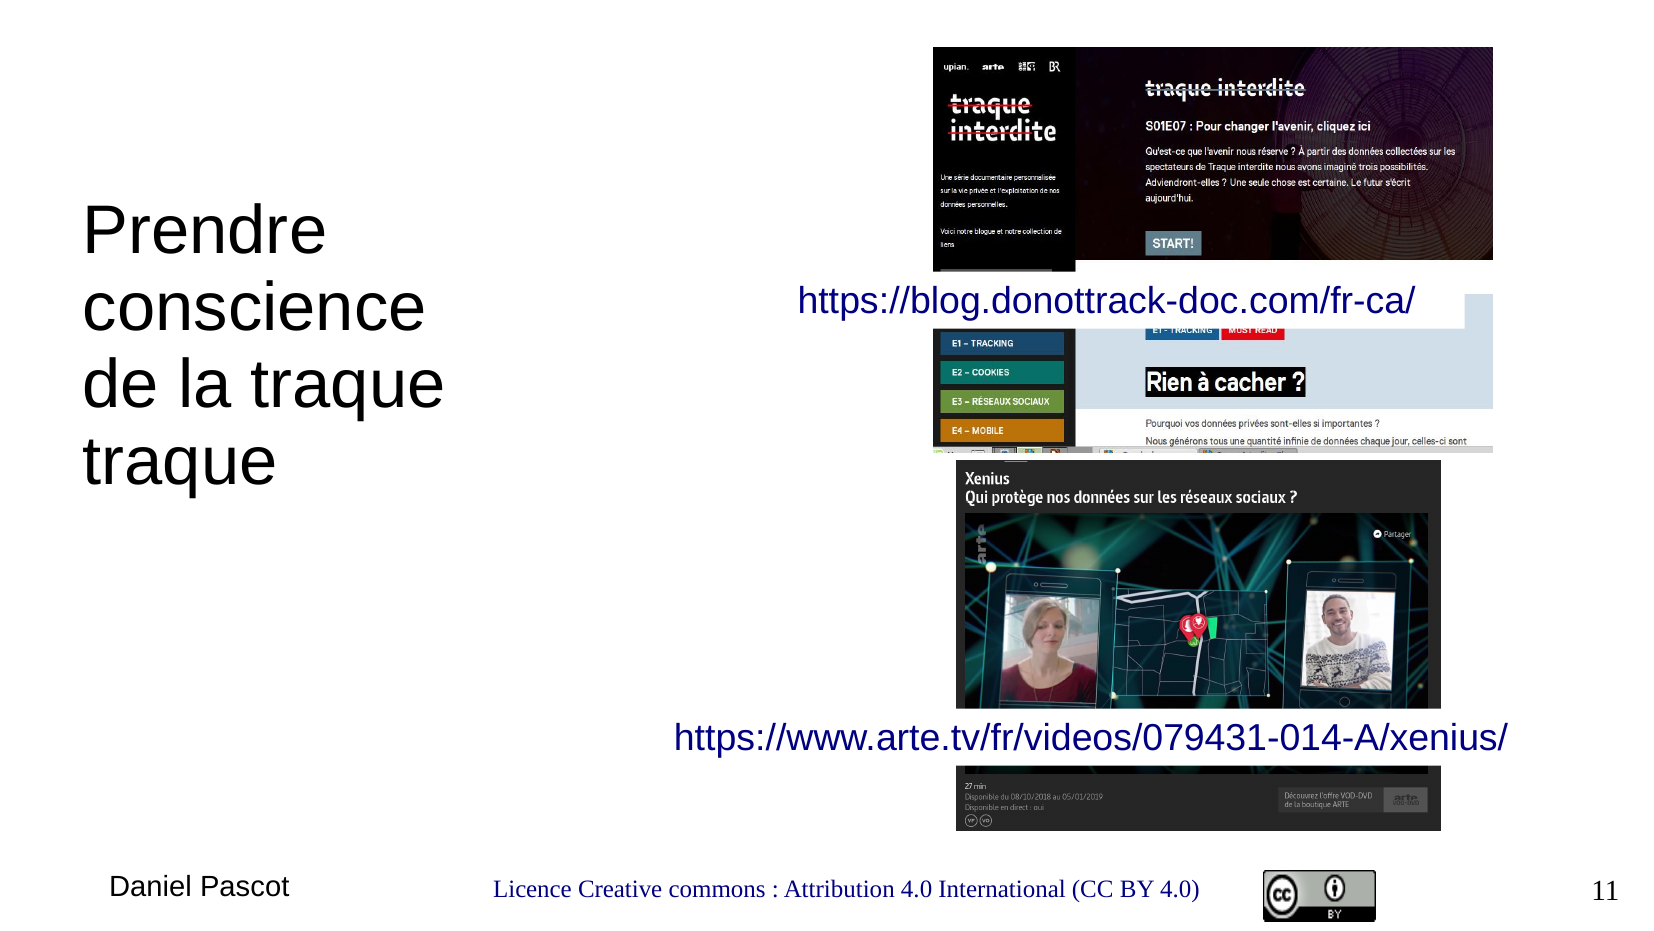

# Prendre conscience de la traque traque
https://blog.donottrack-doc.com/fr-ca/
https://www.arte.tv/fr/videos/079431-014-A/xenius/
11